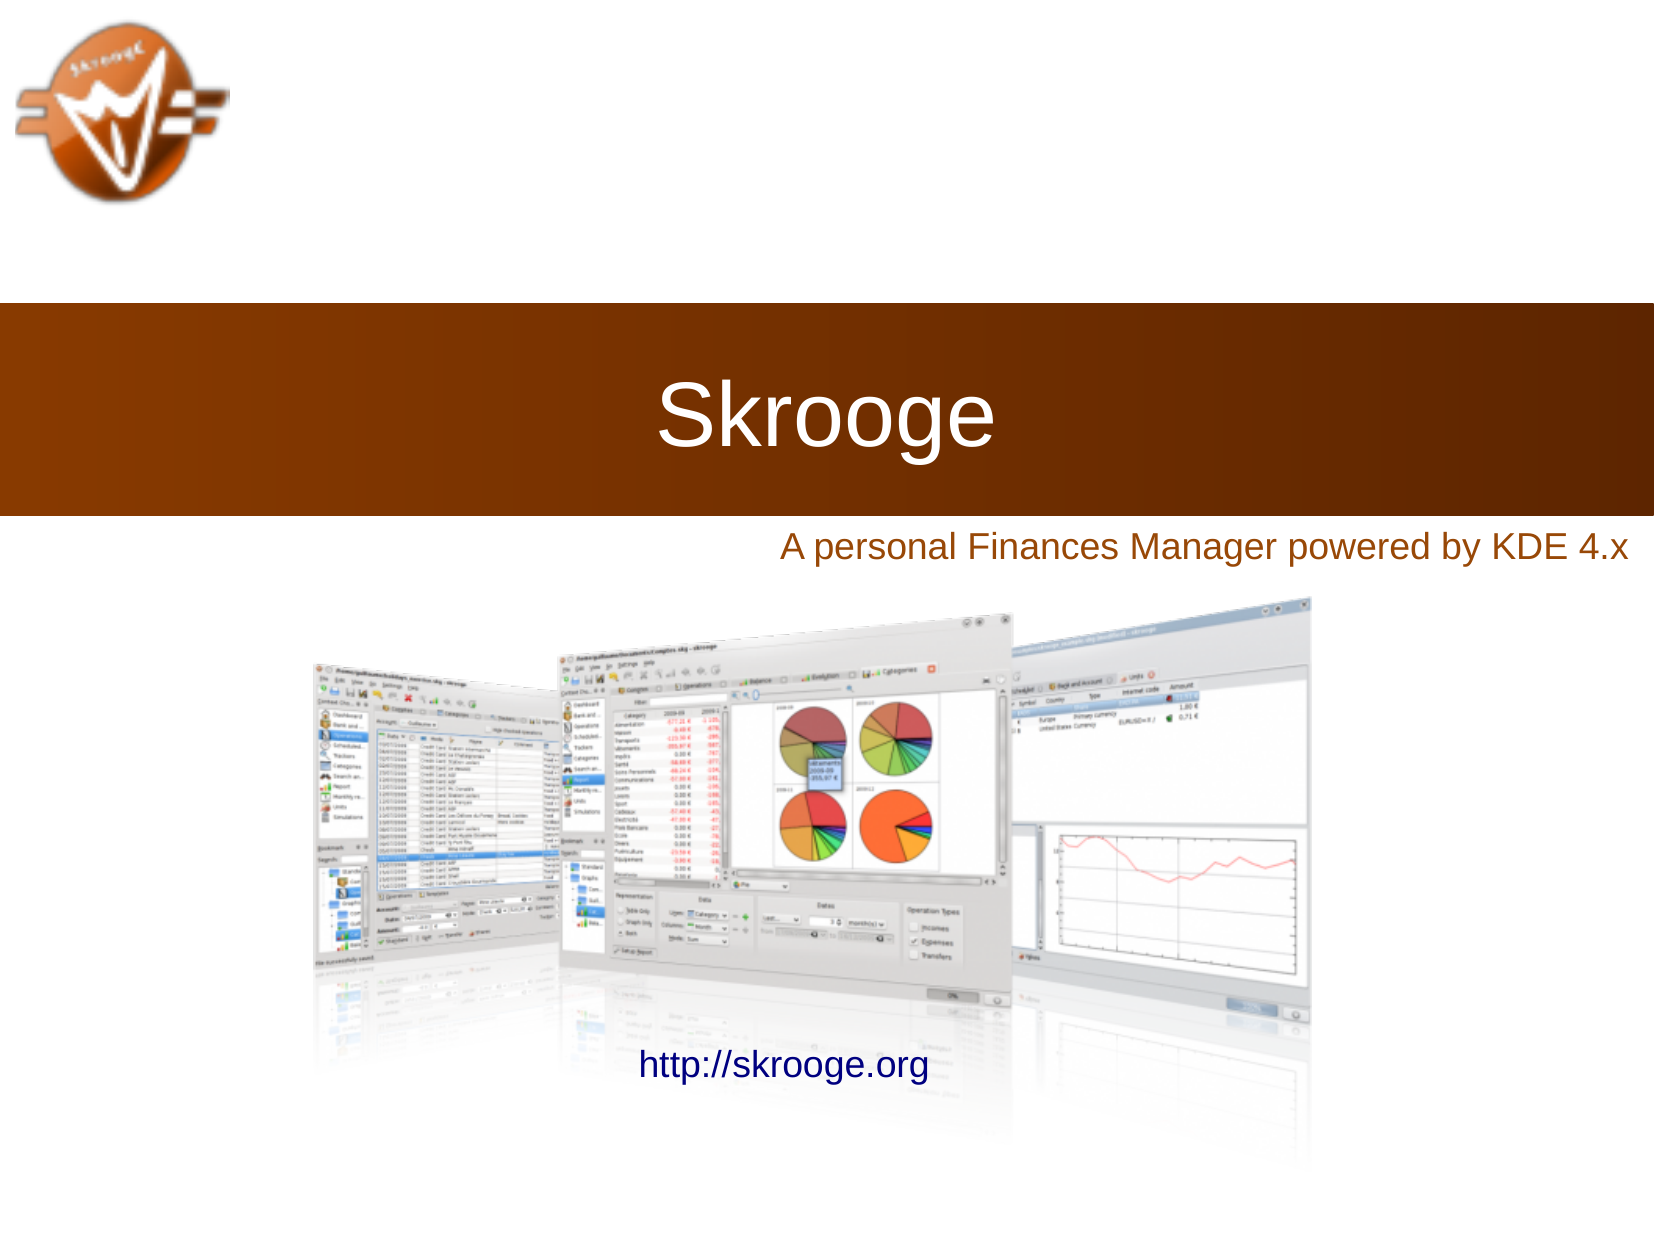

# Skrooge
A personal Finances Manager powered by KDE 4.x
http://skrooge.org